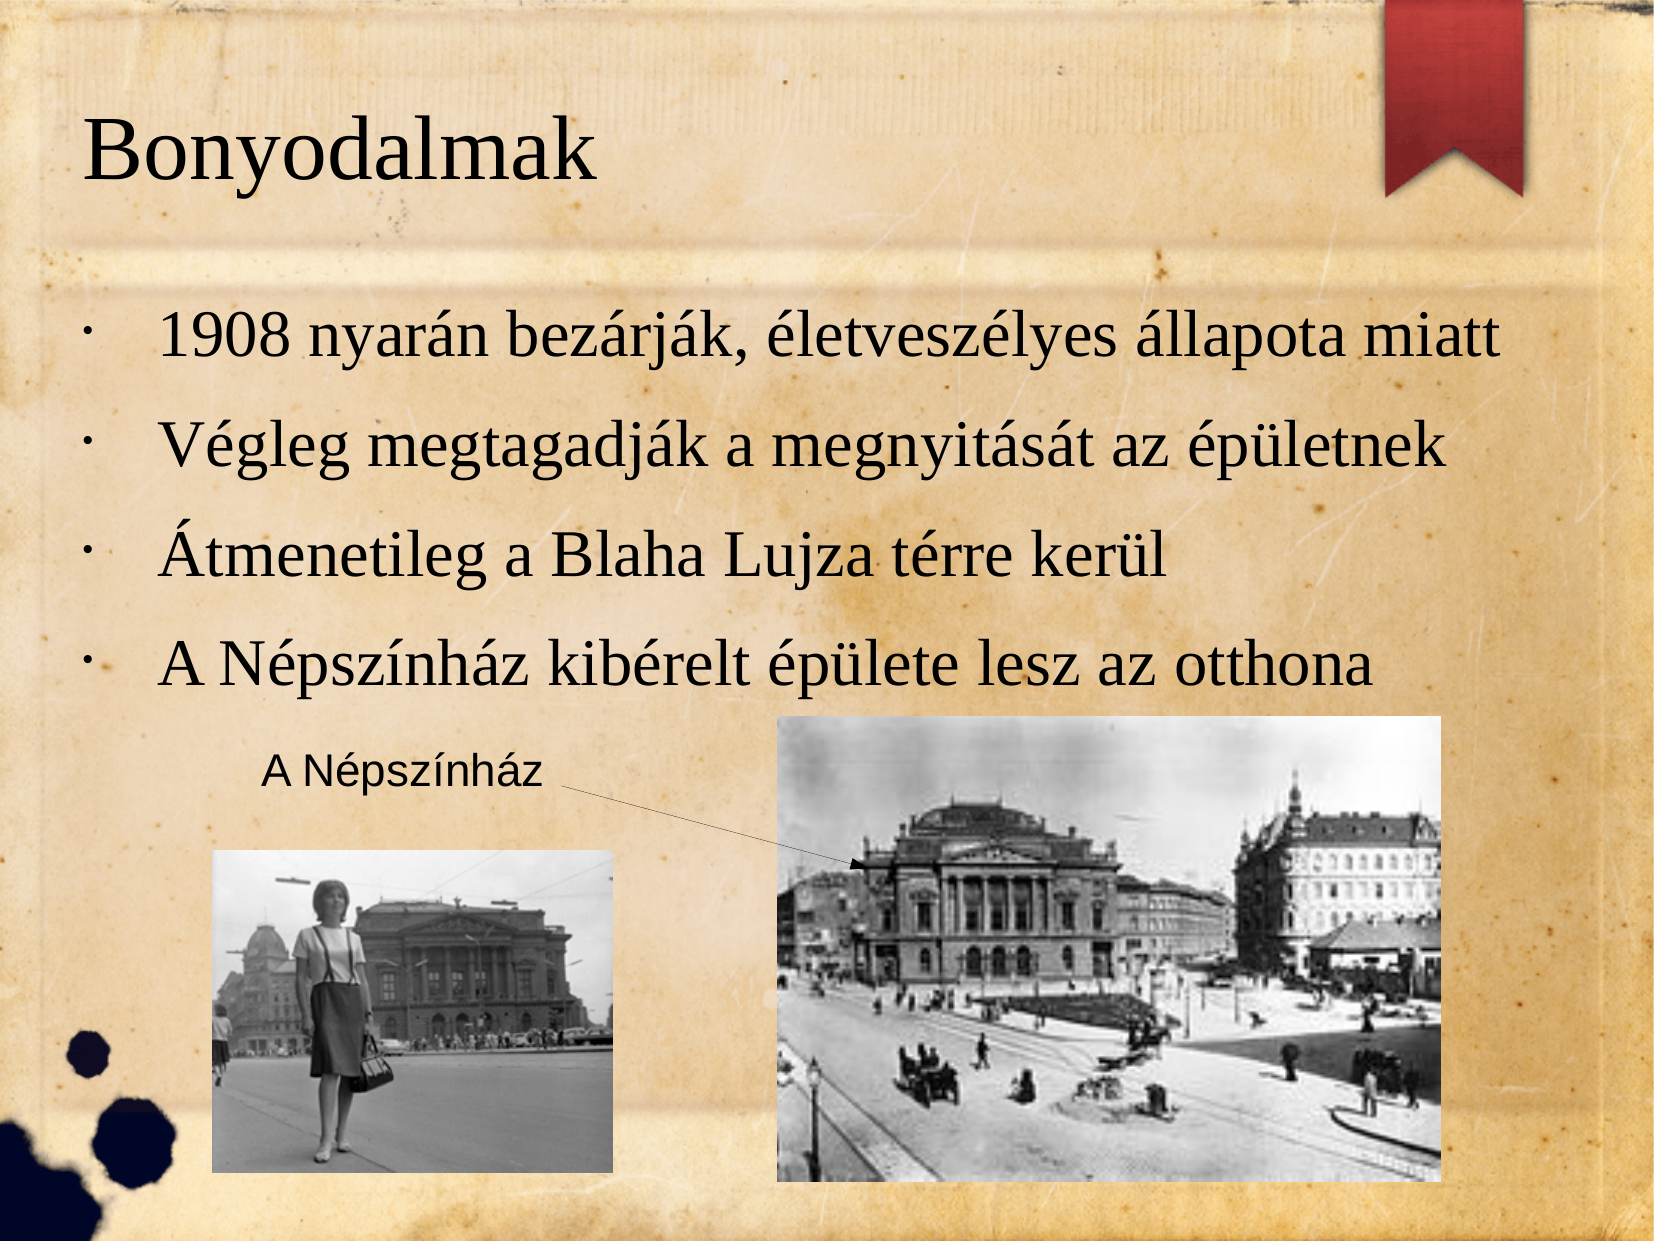

# Bonyodalmak
1908 nyarán bezárják, életveszélyes állapota miatt
Végleg megtagadják a megnyitását az épületnek
Átmenetileg a Blaha Lujza térre kerül
A Népszínház kibérelt épülete lesz az otthona
A Népszínház